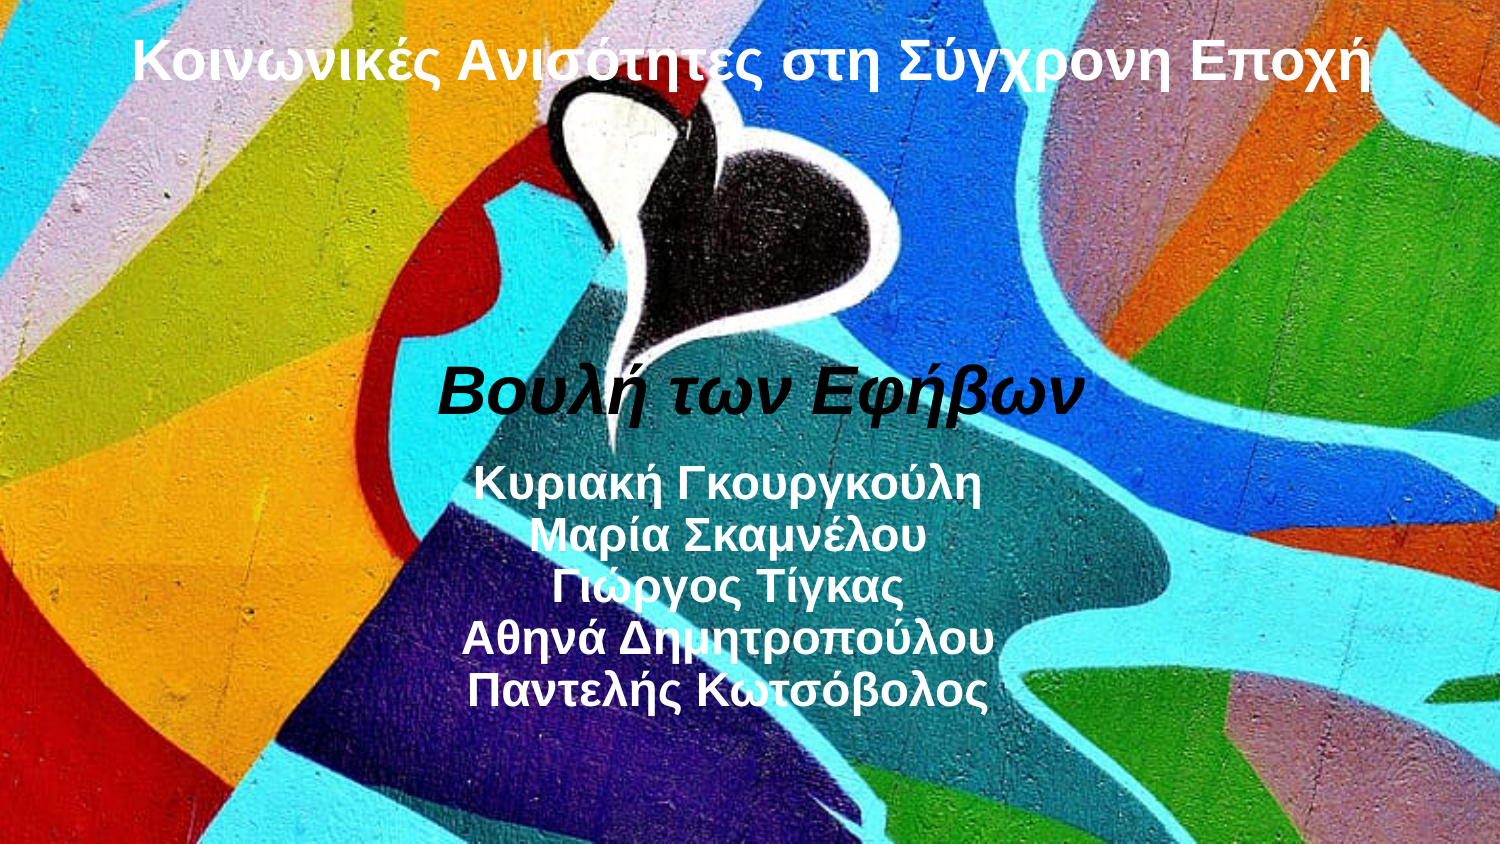

# Κοινωνικές Ανισότητες στη Σύγχρονη Εποχή
Βουλή των Εφήβων
Κυριακή Γκουργκούλη
Μαρία Σκαμνέλου
Γιώργος Τίγκας
Αθηνά Δημητροπούλου
Παντελής Κωτσόβολος